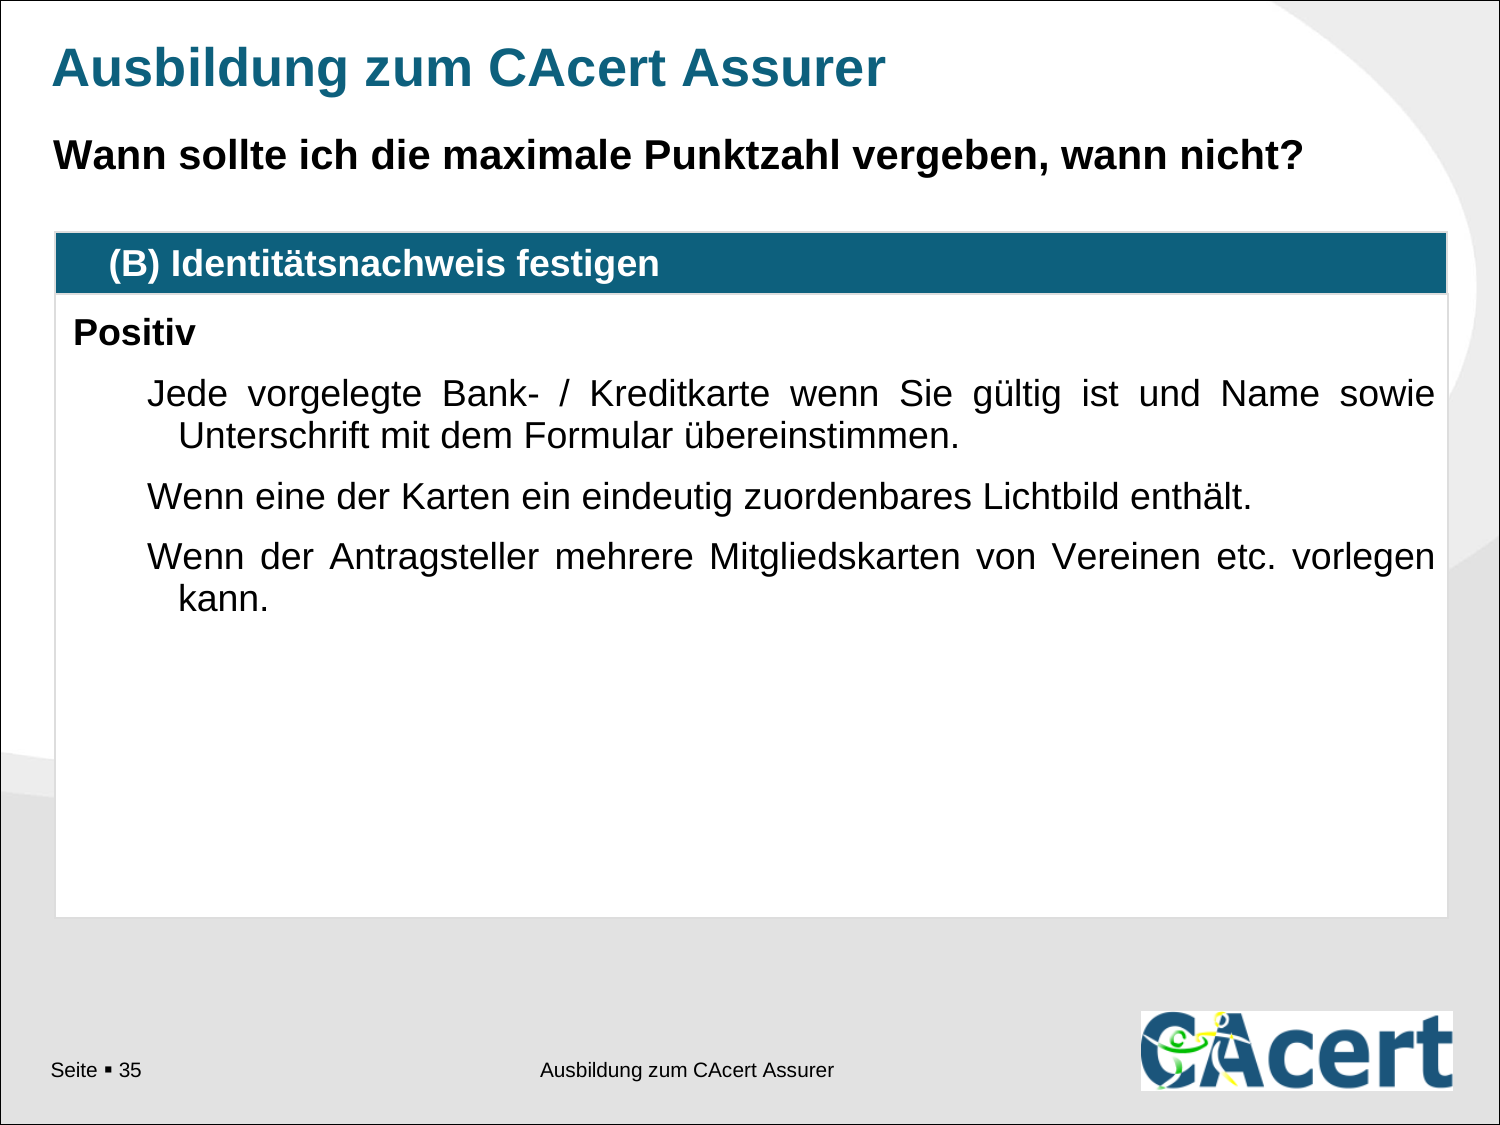

# Ausbildung zum CAcert Assurer
Wann sollte ich die maximale Punktzahl vergeben, wann nicht?
(B) Identitätsnachweis festigen
Positiv
Jede vorgelegte Bank- / Kreditkarte wenn Sie gültig ist und Name sowie Unterschrift mit dem Formular übereinstimmen.
Wenn eine der Karten ein eindeutig zuordenbares Lichtbild enthält.
Wenn der Antragsteller mehrere Mitgliedskarten von Vereinen etc. vorlegen kann.
Ausbildung zum CAcert Assurer